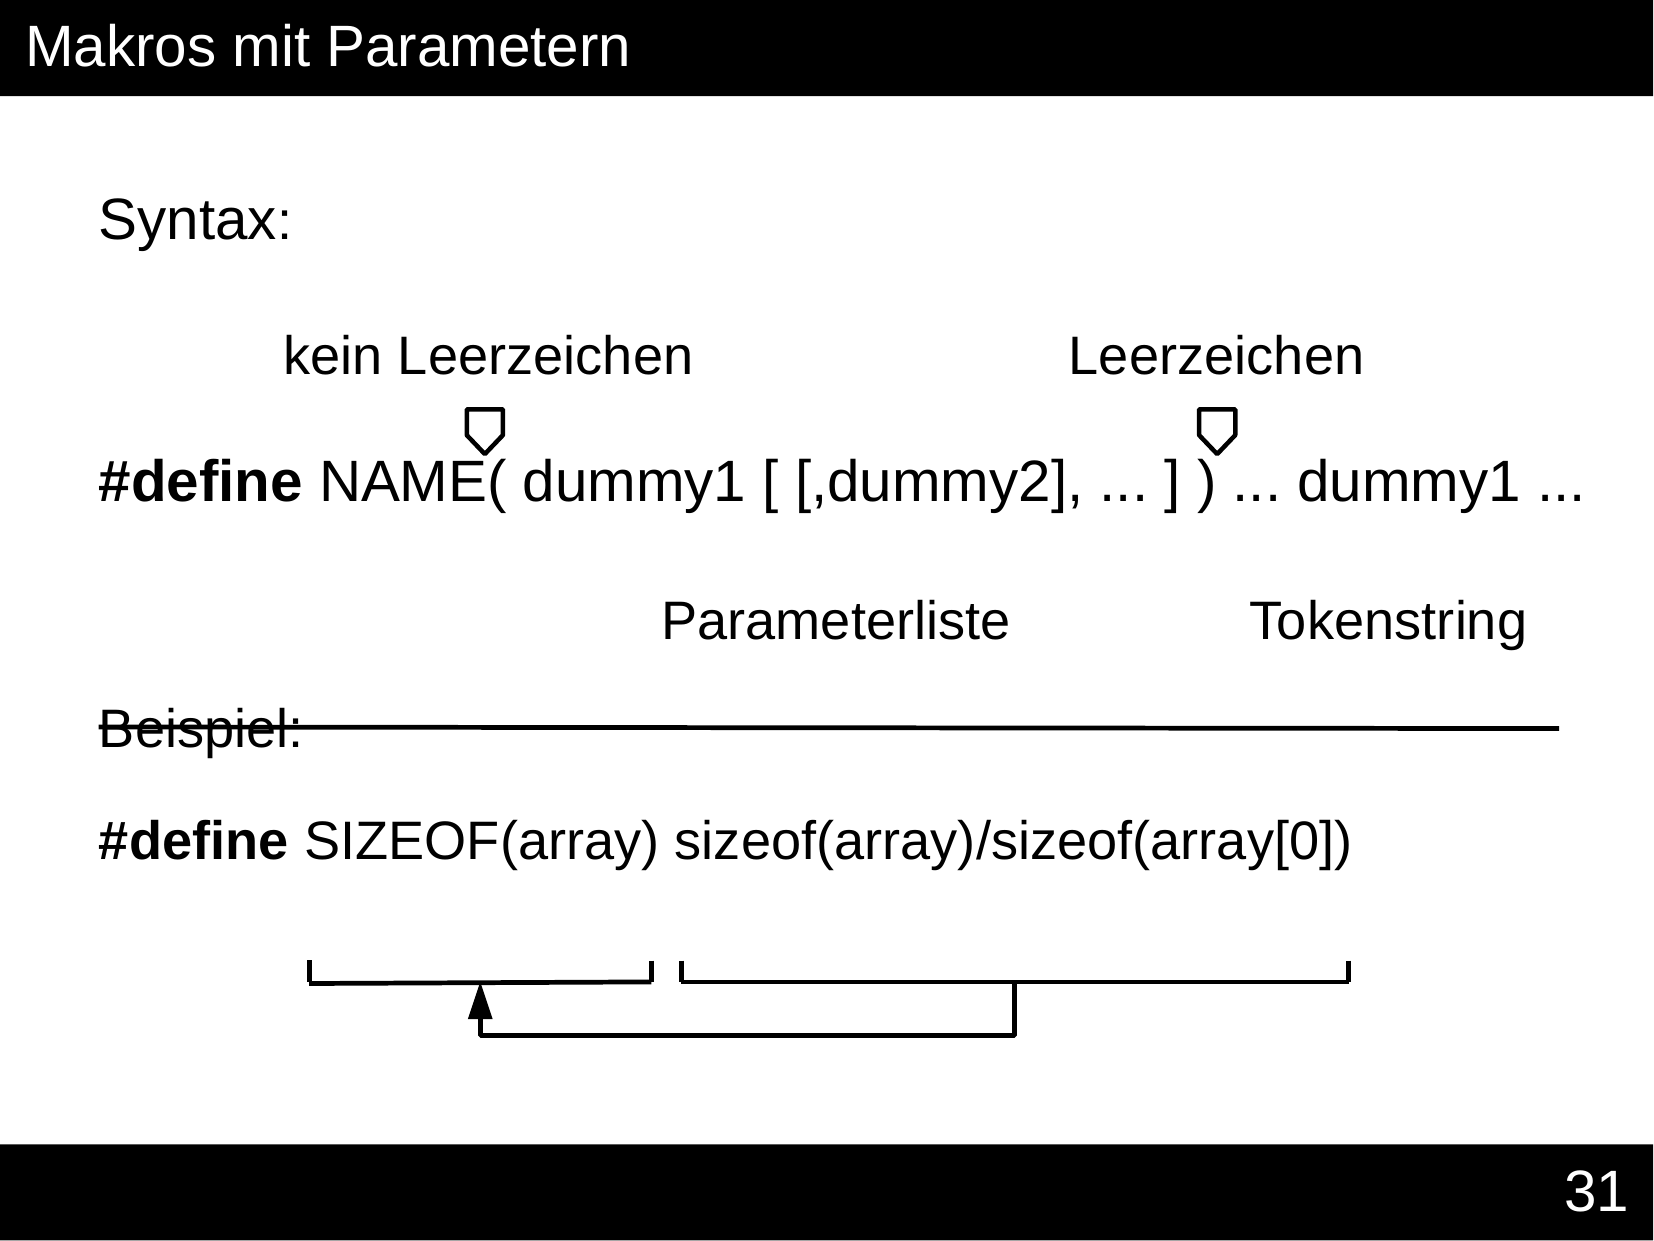

Makros mit Parametern
Syntax:
Beispiel:
#define SIZEOF(array) sizeof(array)/sizeof(array[0])
kein Leerzeichen Leerzeichen
#define NAME( dummy1 [ [,dummy2], ... ] ) ... dummy1 ...
Parameterliste Tokenstring
31